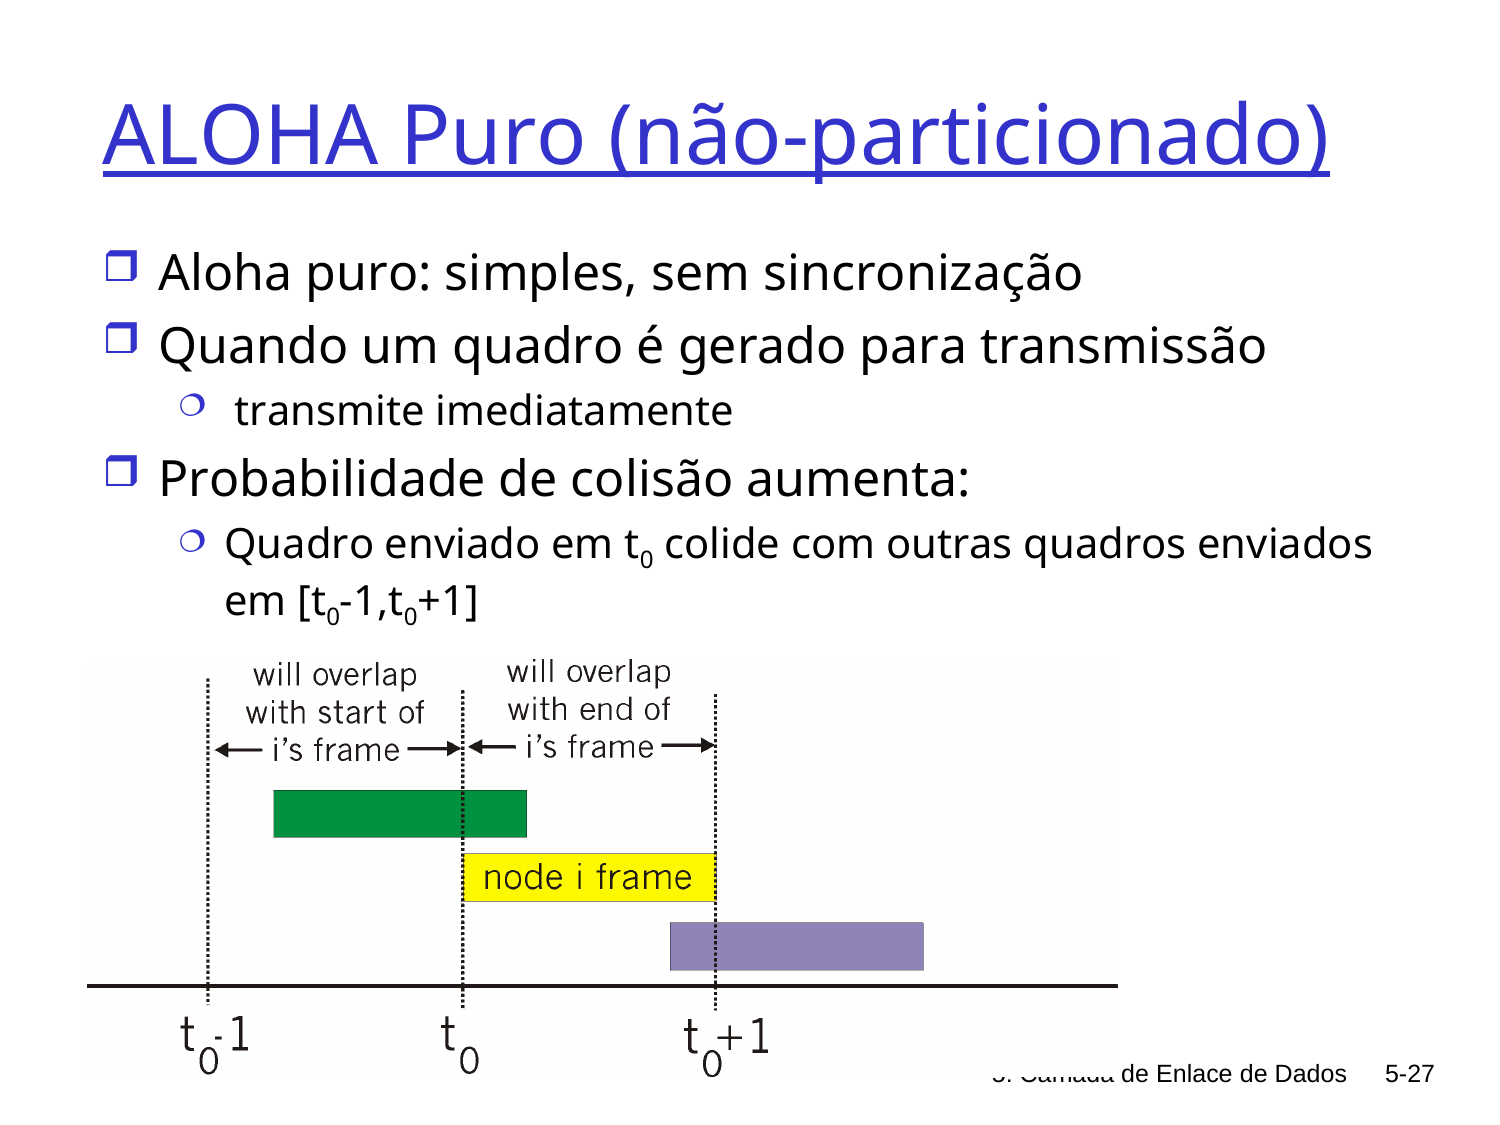

# ALOHA Puro (não-particionado)
Aloha puro: simples, sem sincronização
Quando um quadro é gerado para transmissão
 transmite imediatamente
Probabilidade de colisão aumenta:
Quadro enviado em t0 colide com outras quadros enviados em [t0-1,t0+1]
5: Camada de Enlace de Dados